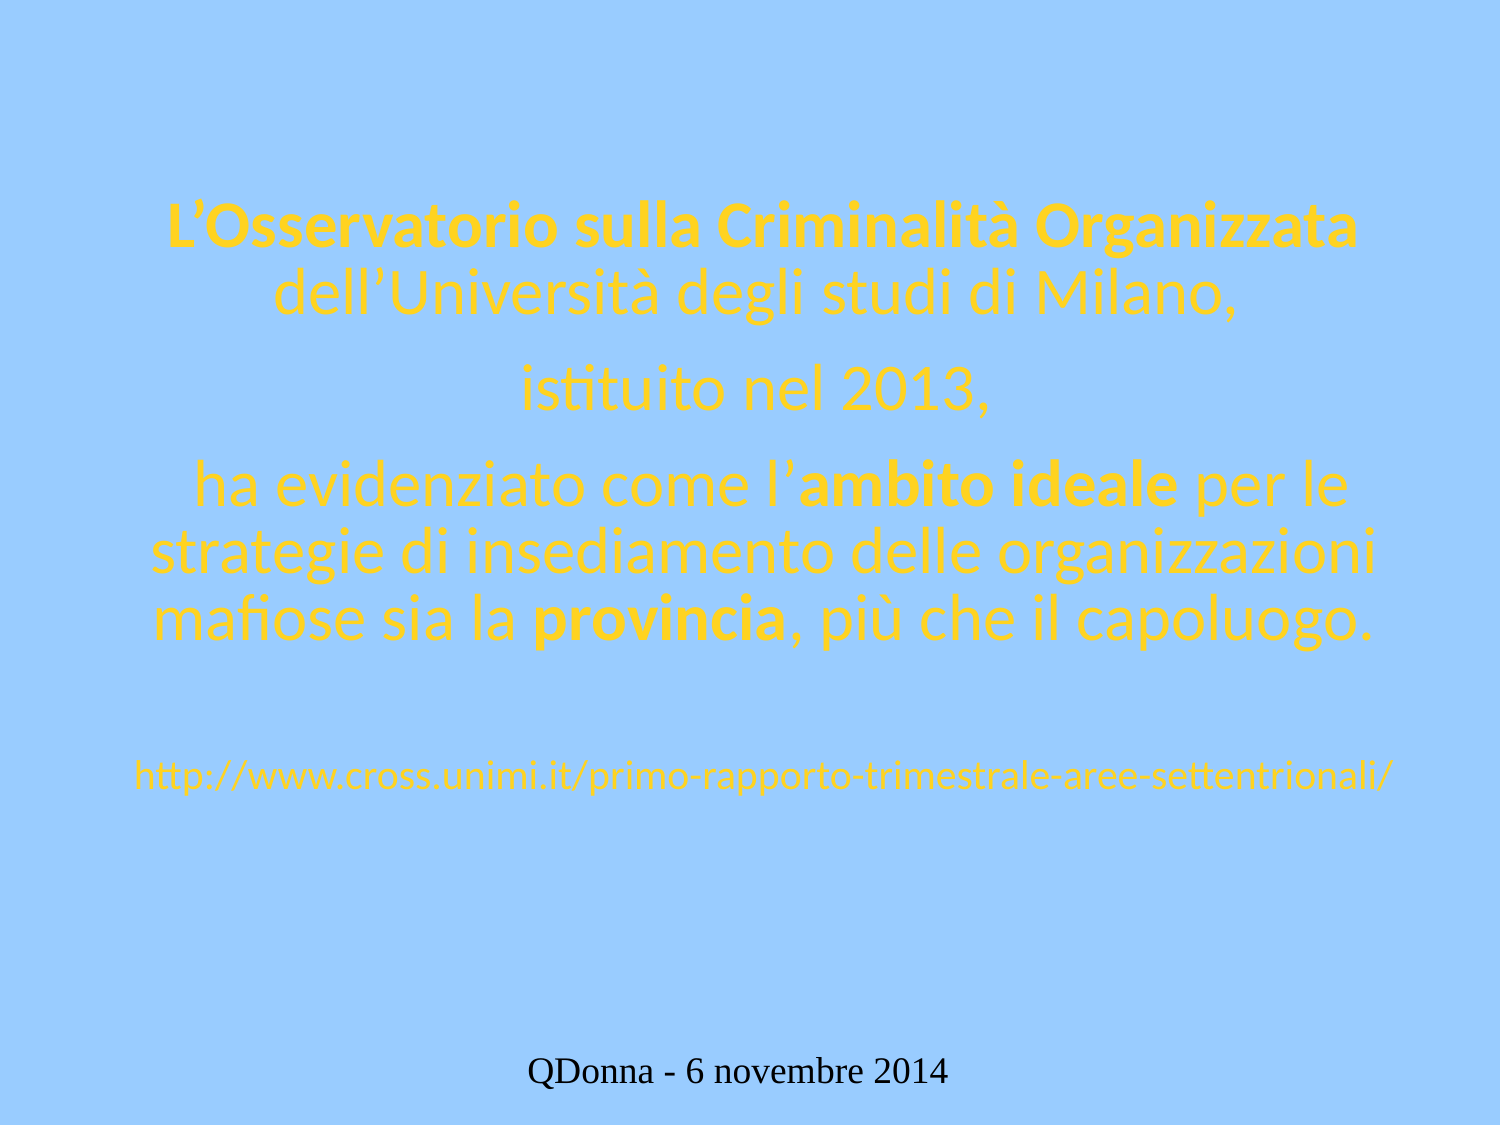

# L’Osservatorio sulla Criminalità Organizzata dell’Università degli studi di Milano,
istituito nel 2013,
 ha evidenziato come l’ambito ideale per le strategie di insediamento delle organizzazioni mafiose sia la provincia, più che il capoluogo.
http://www.cross.unimi.it/primo-rapporto-trimestrale-aree-settentrionali/
QDonna - 6 novembre 2014